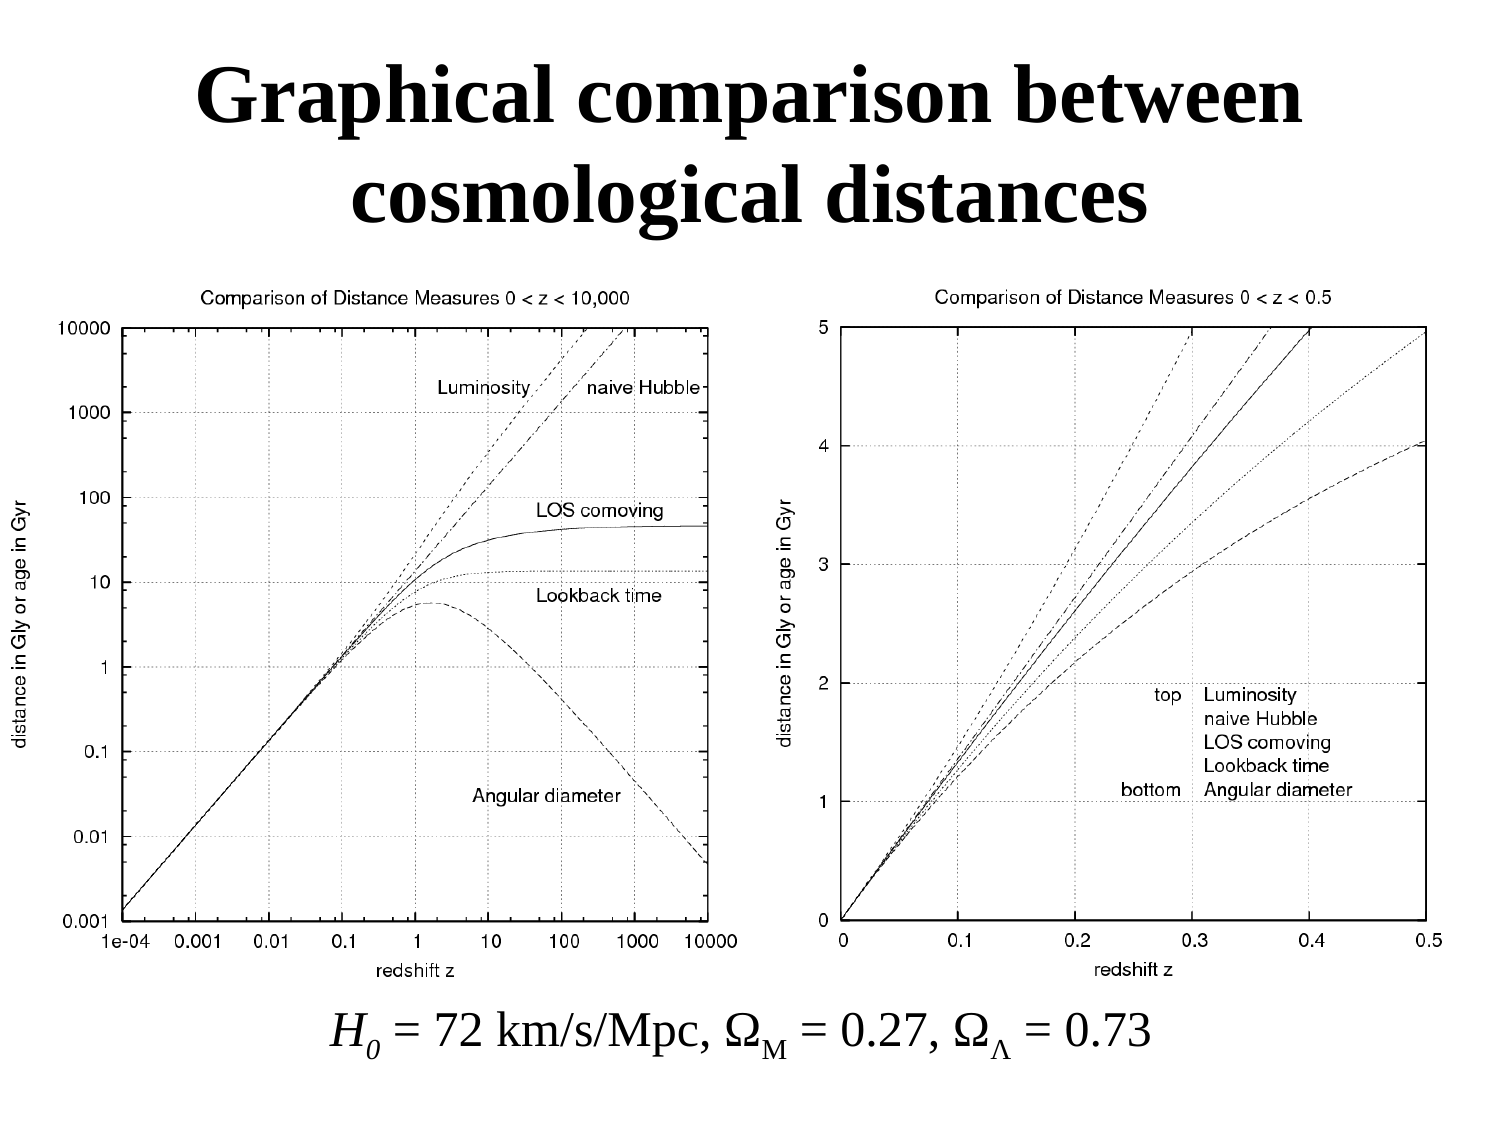

# Graphical comparison between cosmological distances
H0 = 72 km/s/Mpc, ΩM = 0.27, ΩΛ = 0.73